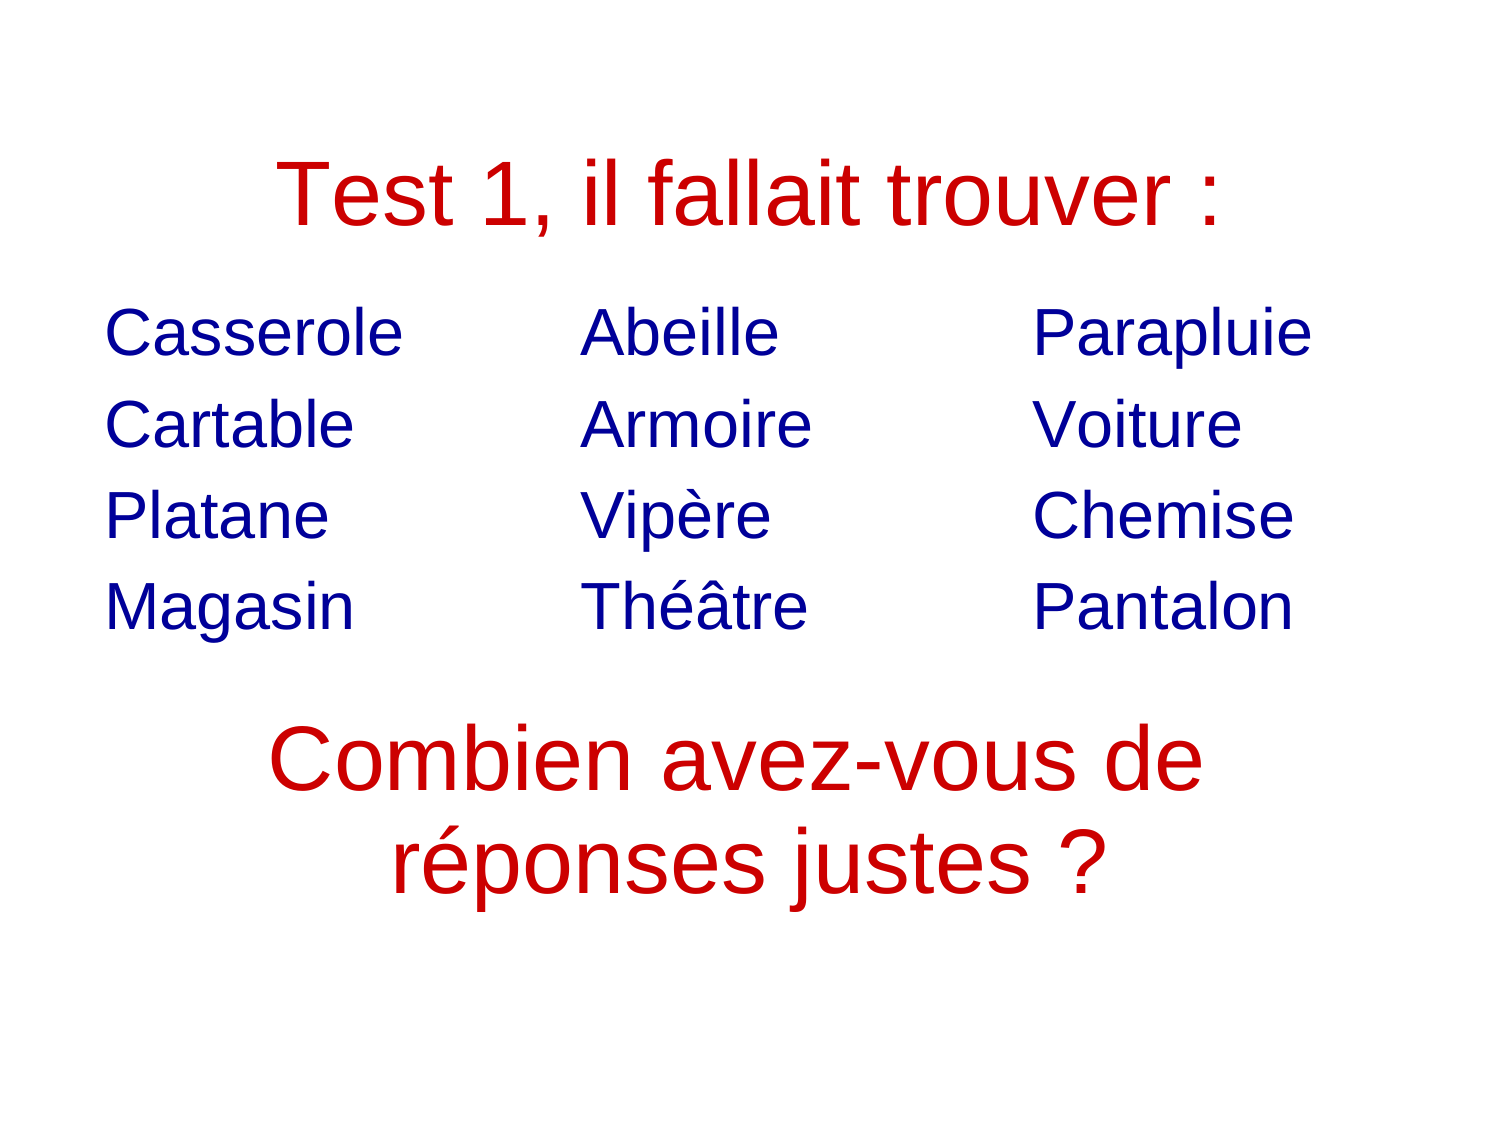

# Test 1, il fallait trouver :
Casserole
Cartable
Platane
Magasin
Abeille
Armoire
Vipère
Théâtre
Parapluie
Voiture
Chemise
Pantalon
Combien avez-vous de
réponses justes ?